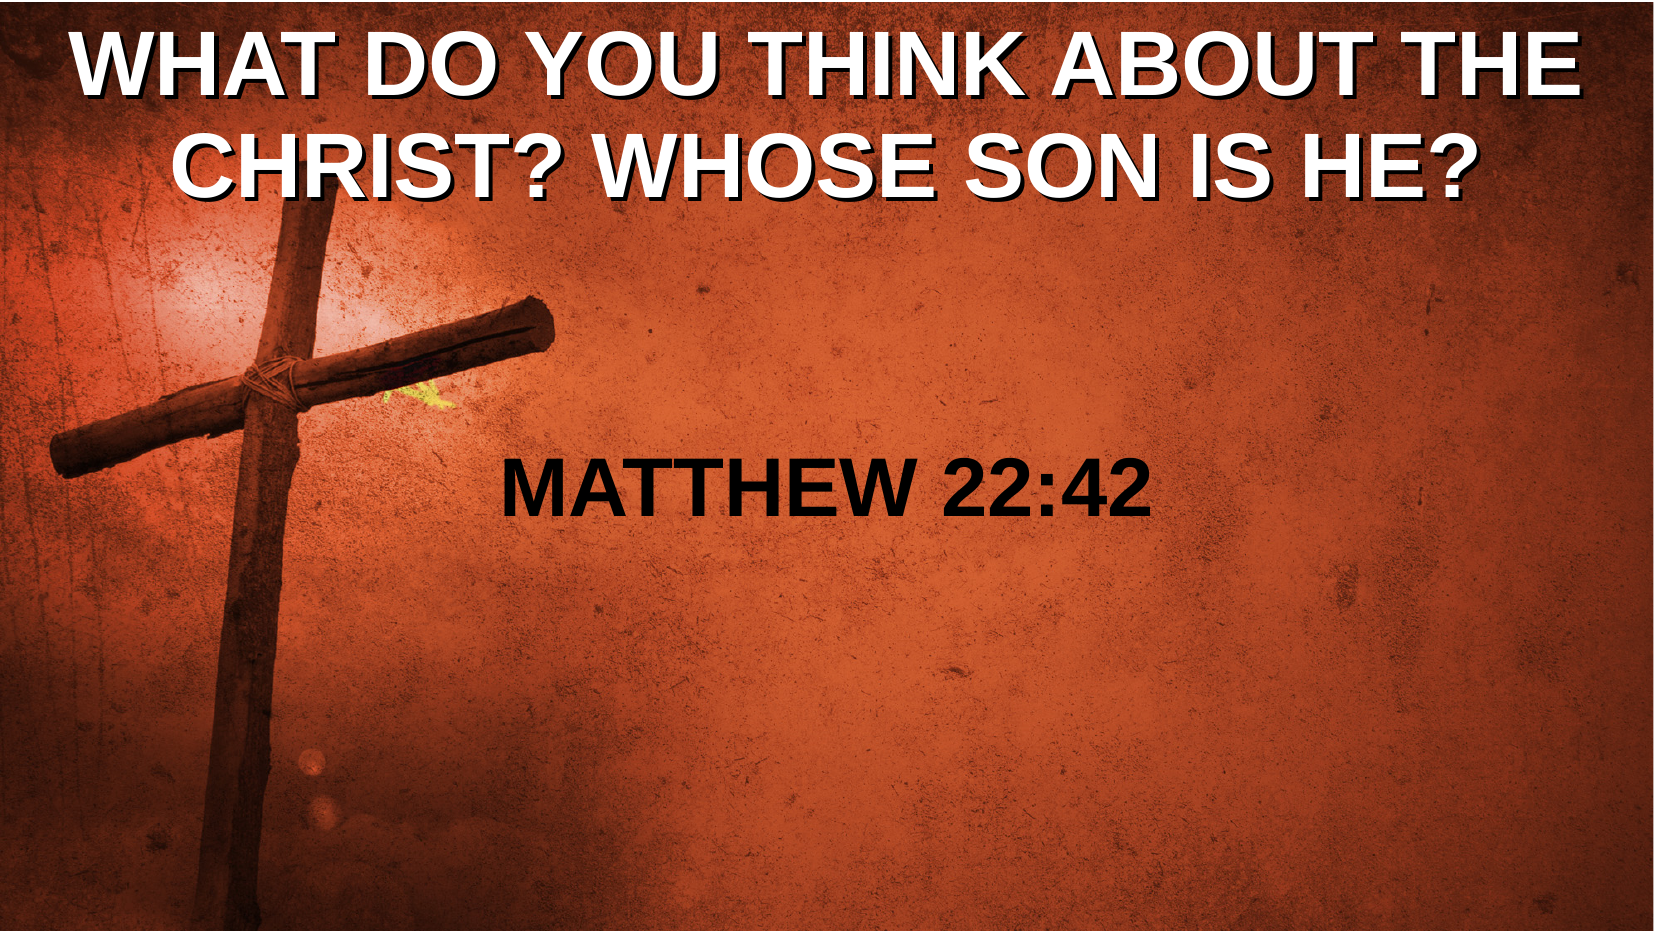

# WHAT DO YOU THINK ABOUT THE CHRIST? WHOSE SON IS HE?
MATTHEW 22:42